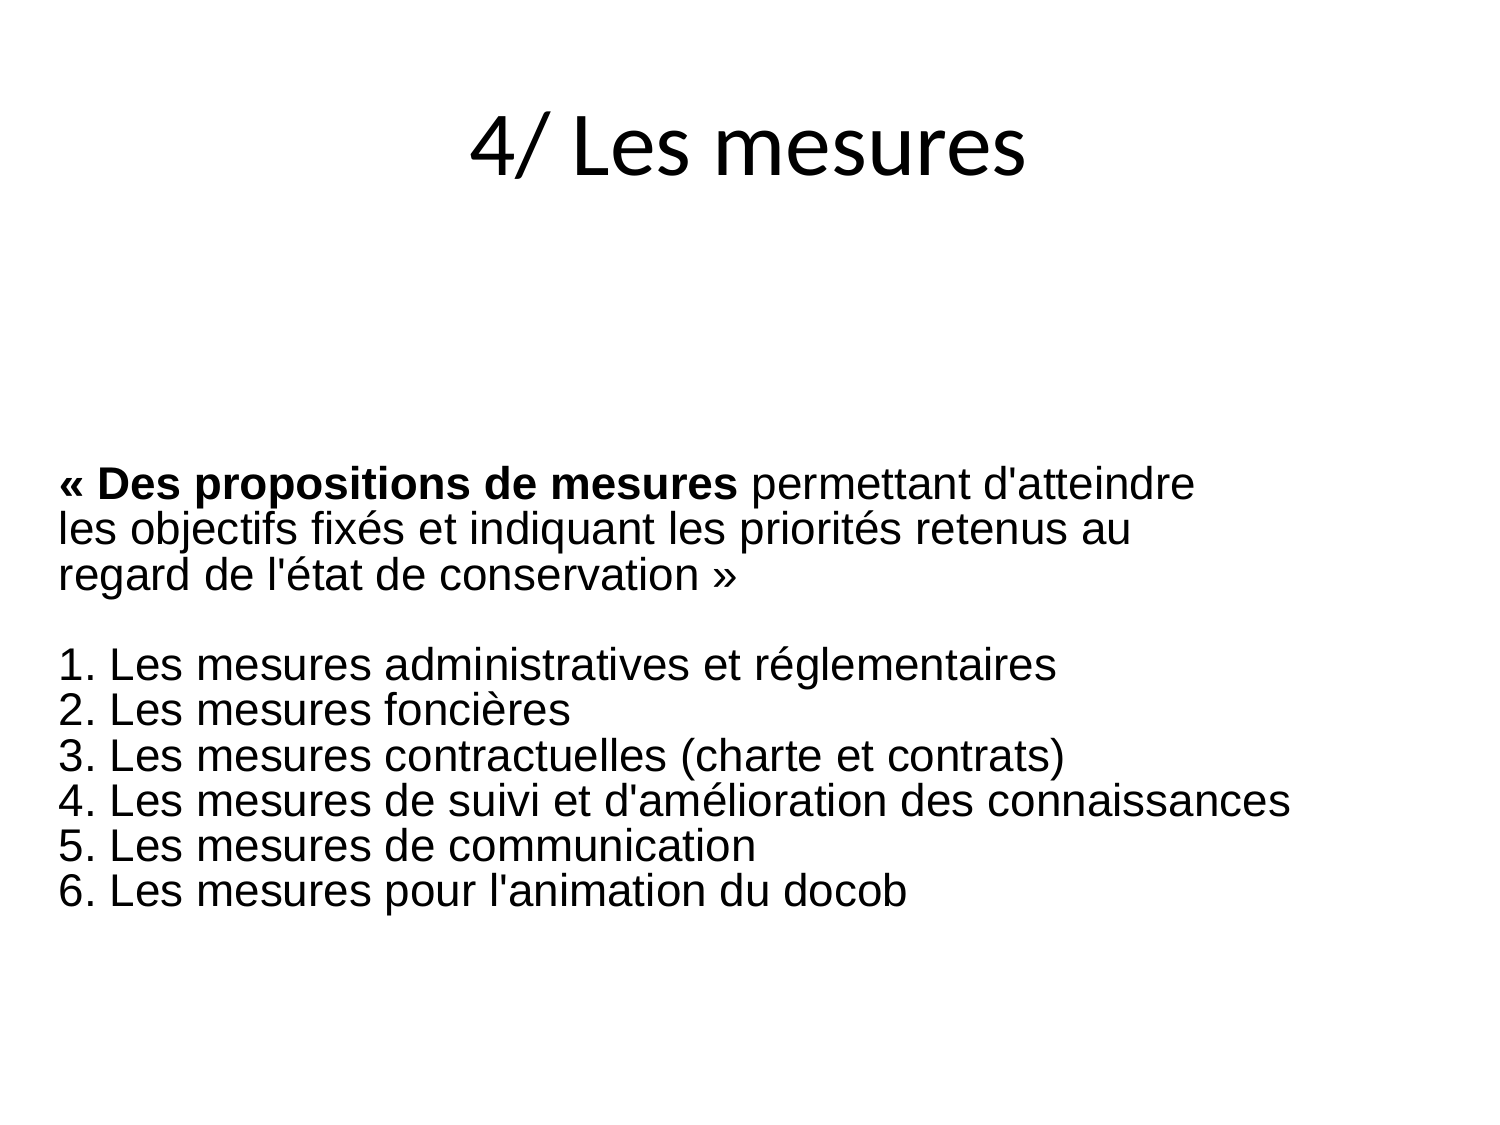

# 4/ Les mesures
« Des propositions de mesures permettant d'atteindre
les objectifs fixés et indiquant les priorités retenus au
regard de l'état de conservation »
1. Les mesures administratives et réglementaires
2. Les mesures foncières
3. Les mesures contractuelles (charte et contrats)
4. Les mesures de suivi et d'amélioration des connaissances
5. Les mesures de communication
6. Les mesures pour l'animation du docob